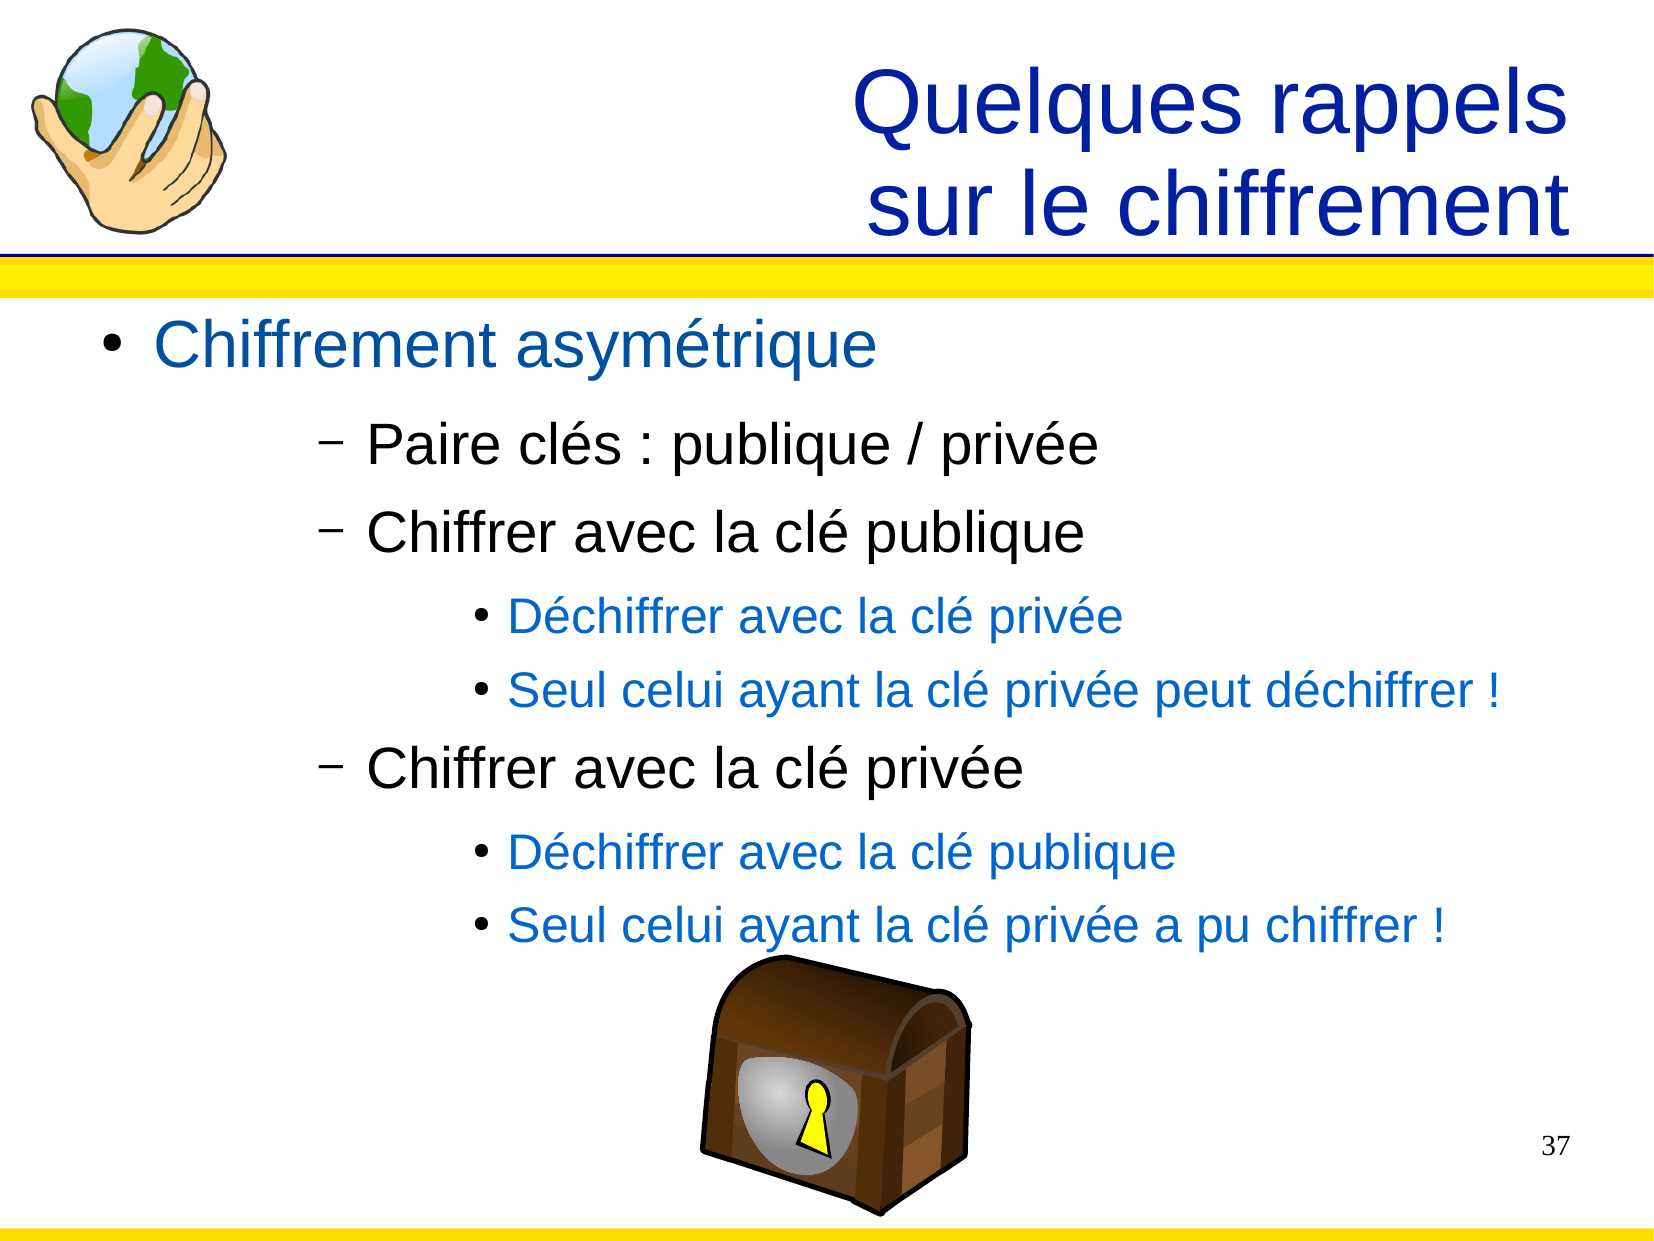

# Quelques rappels sur le chiffrement
Chiffrement asymétrique
Paire clés : publique / privée
Chiffrer avec la clé publique
Déchiffrer avec la clé privée
Seul celui ayant la clé privée peut déchiffrer !
Chiffrer avec la clé privée
Déchiffrer avec la clé publique
Seul celui ayant la clé privée a pu chiffrer !
37